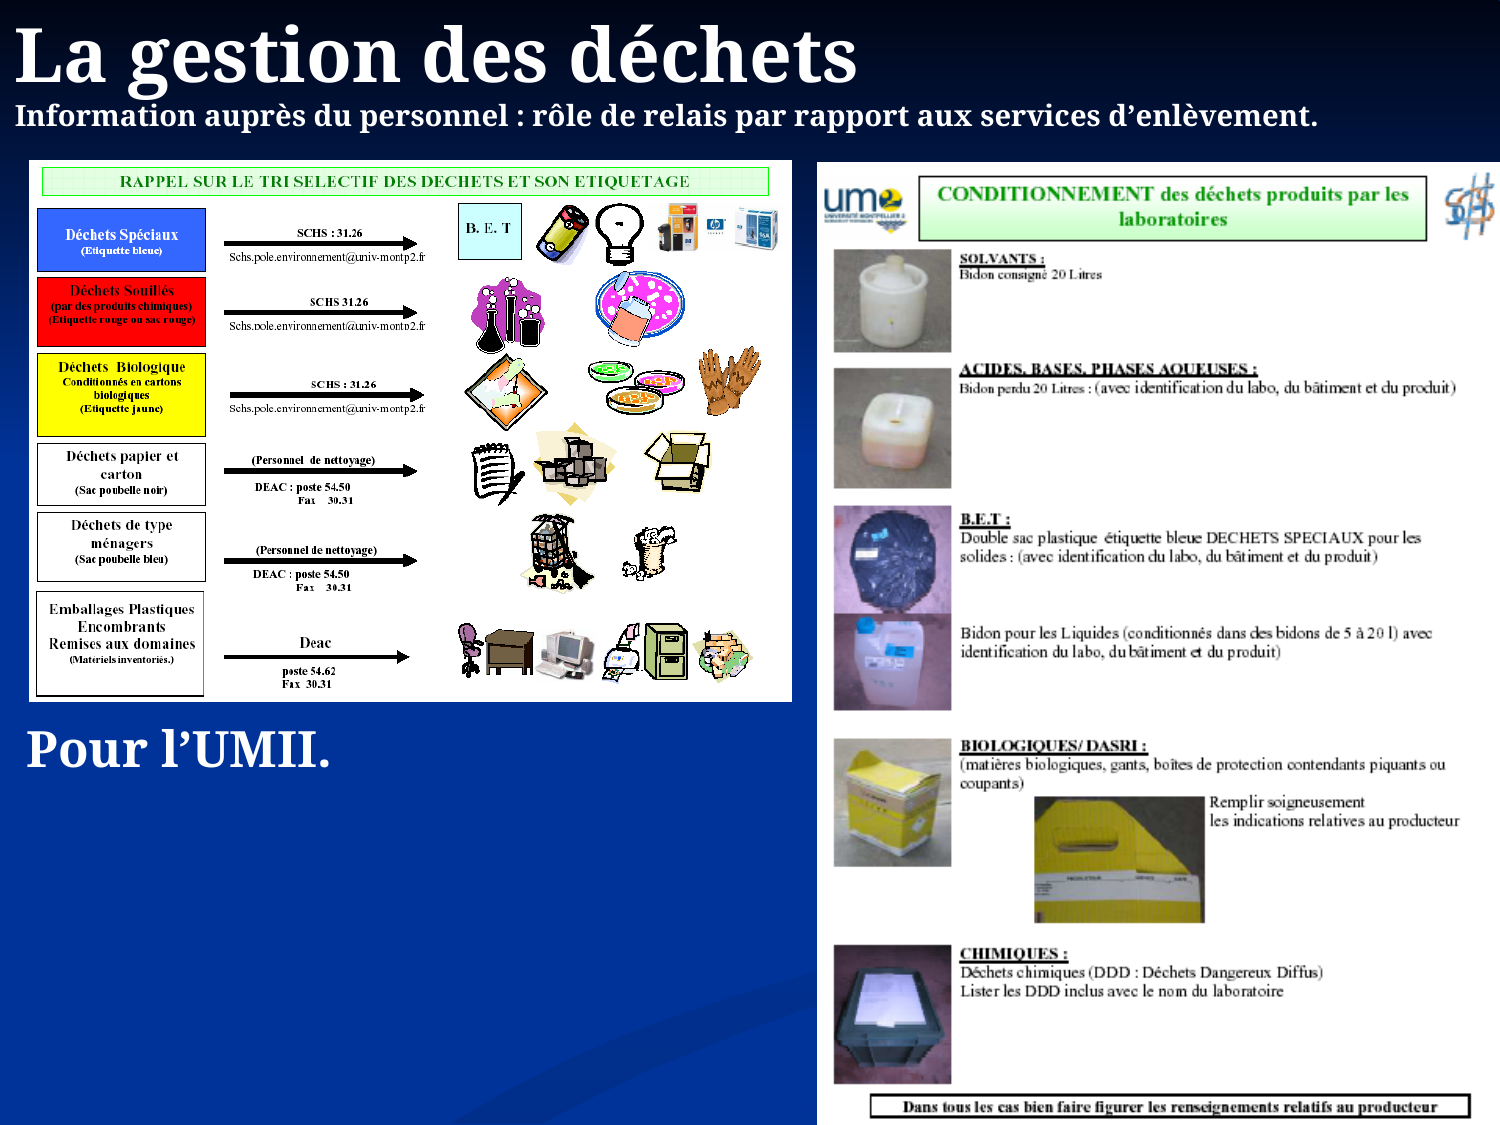

La gestion des déchets
Information auprès du personnel : rôle de relais par rapport aux services d’enlèvement.
Pour l’UMII.